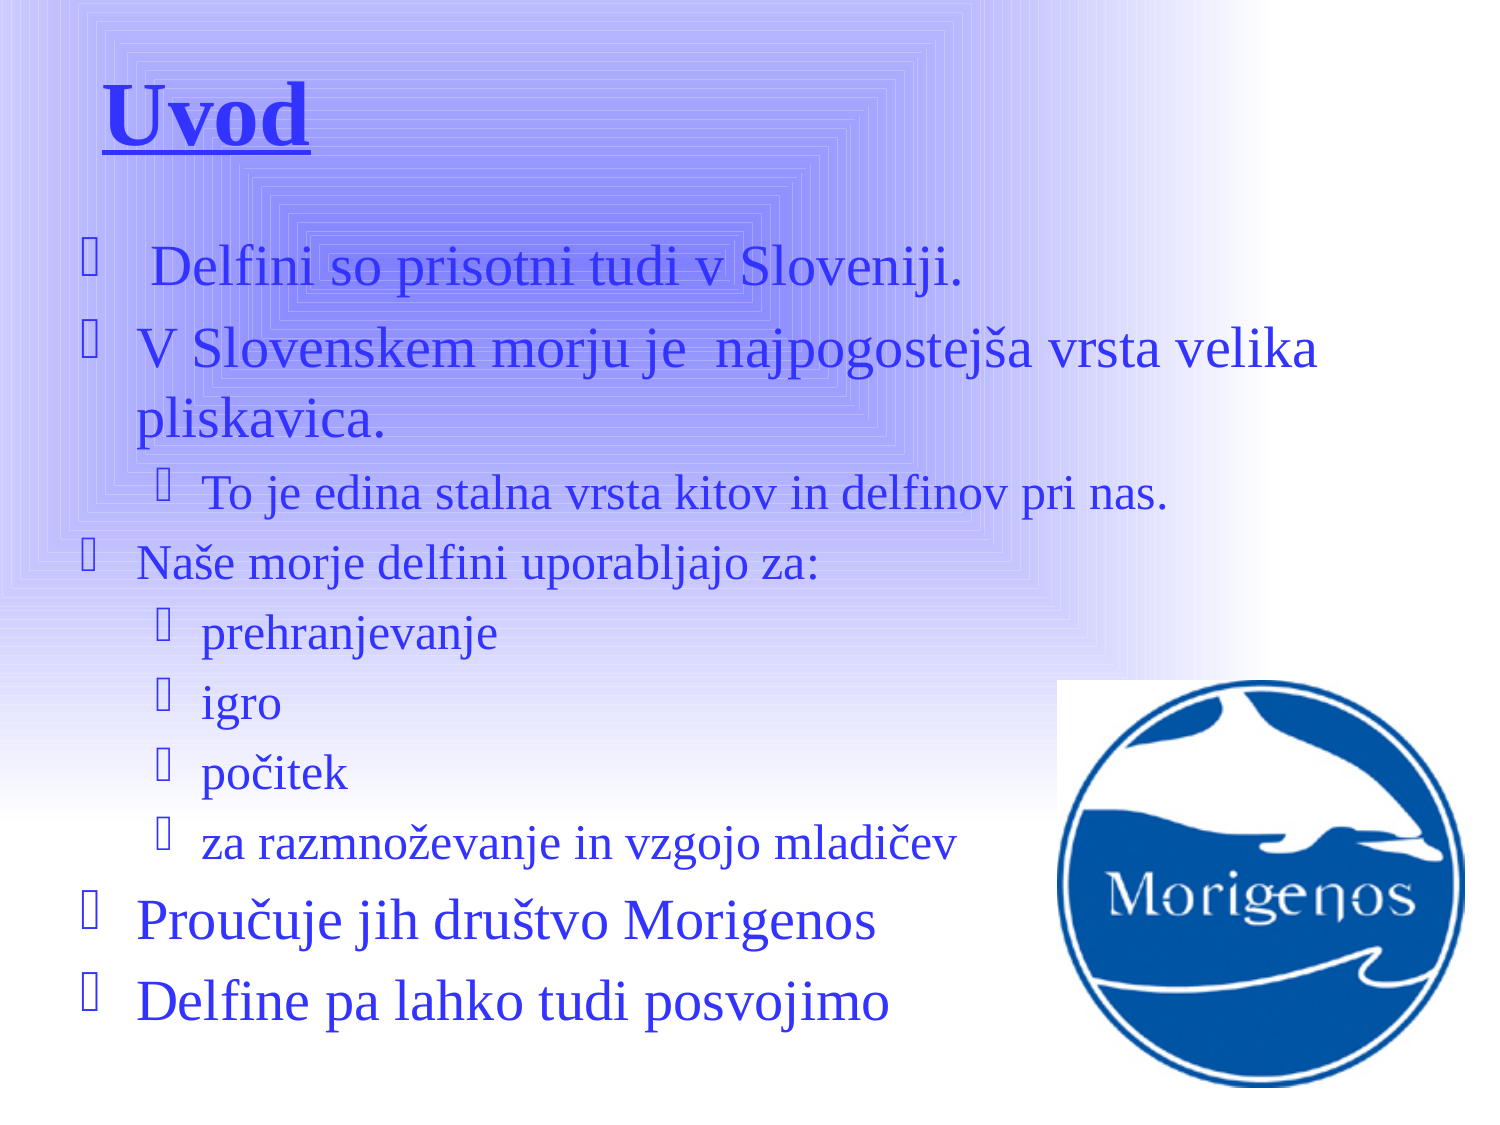

# Uvod
 Delfini so prisotni tudi v Sloveniji.
V Slovenskem morju je najpogostejša vrsta velika pliskavica.
To je edina stalna vrsta kitov in delfinov pri nas.
Naše morje delfini uporabljajo za:
prehranjevanje
igro
počitek
za razmnoževanje in vzgojo mladičev
Proučuje jih društvo Morigenos
Delfine pa lahko tudi posvojimo